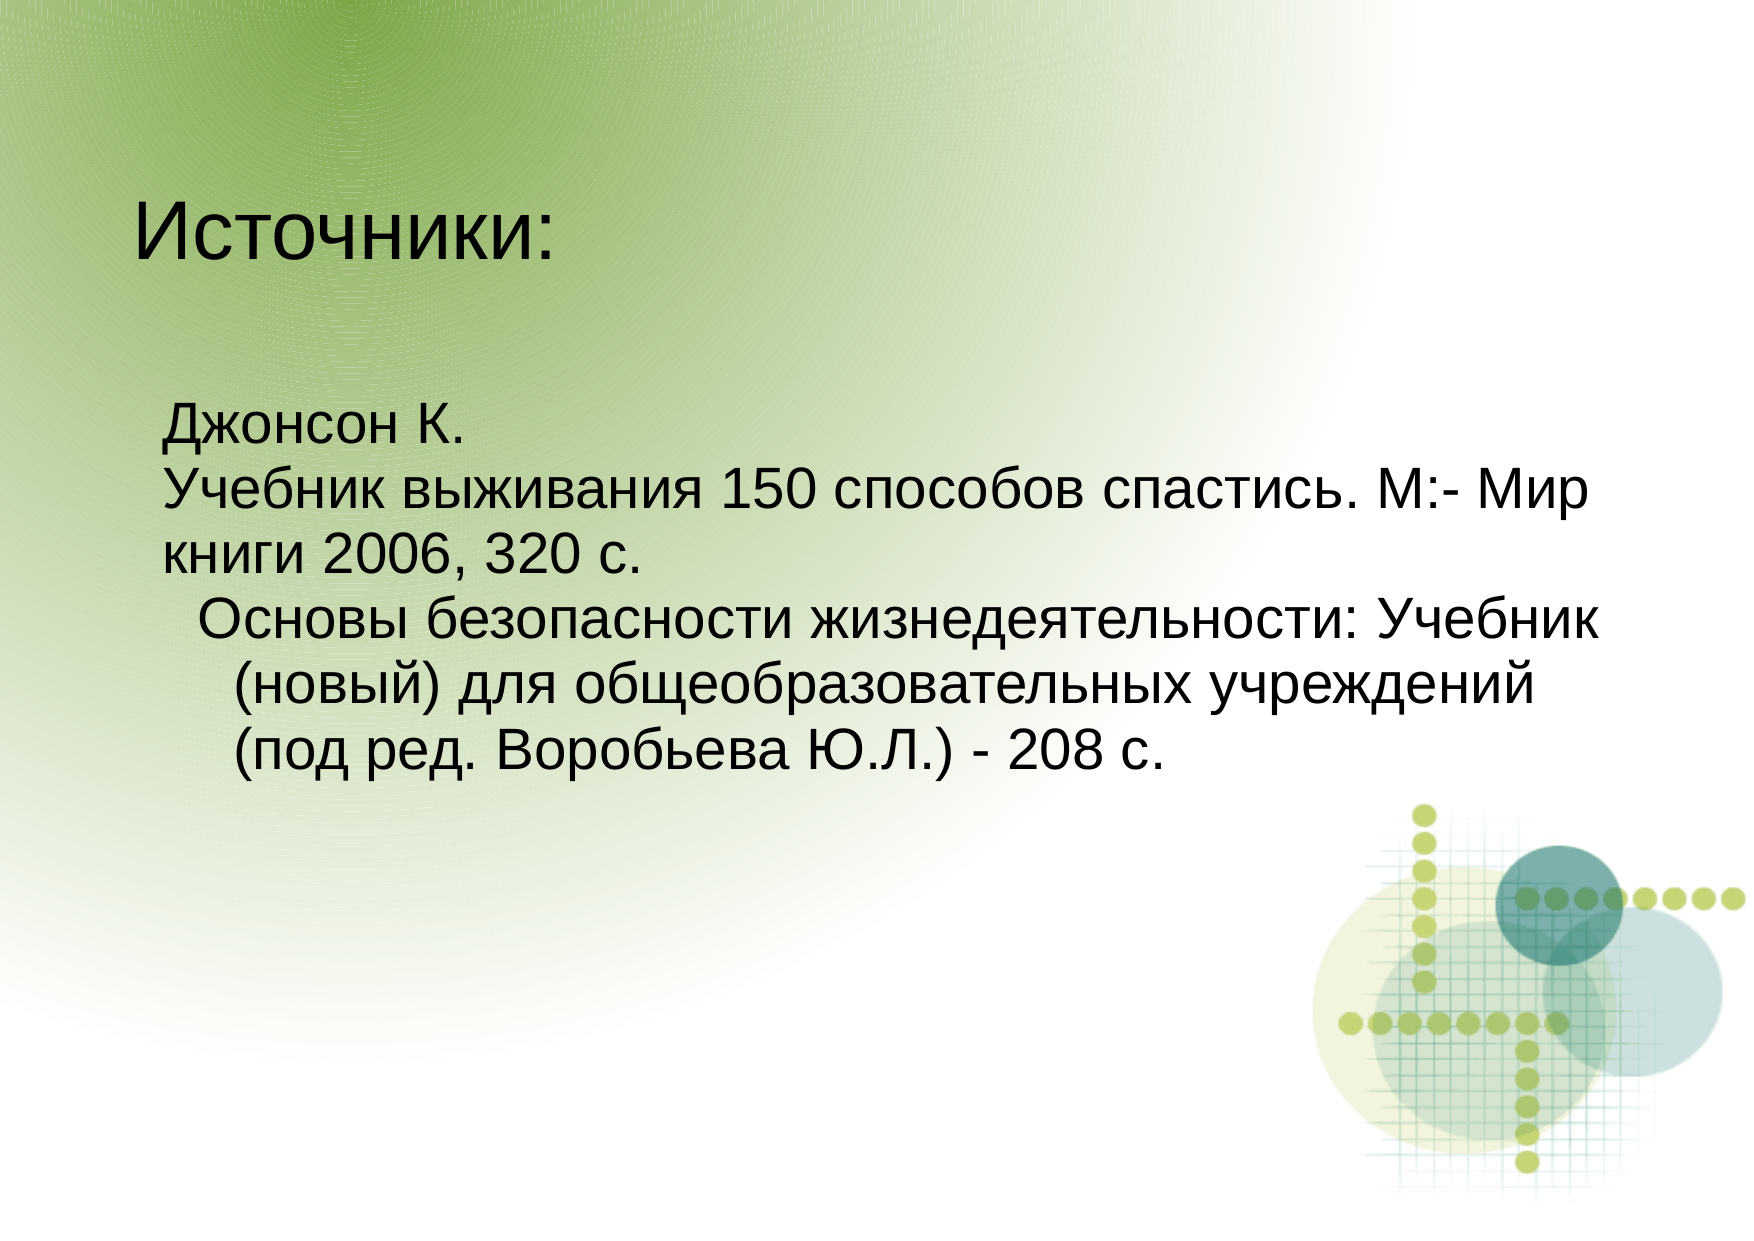

Источники:
Джонсон К. Учебник выживания 150 способов спастись. М:- Мир книги 2006, 320 с.
Основы безопасности жизнедеятельности: Учебник (новый) для общеобразовательных учреждений (под ред. Воробьева Ю.Л.) - 208 с.